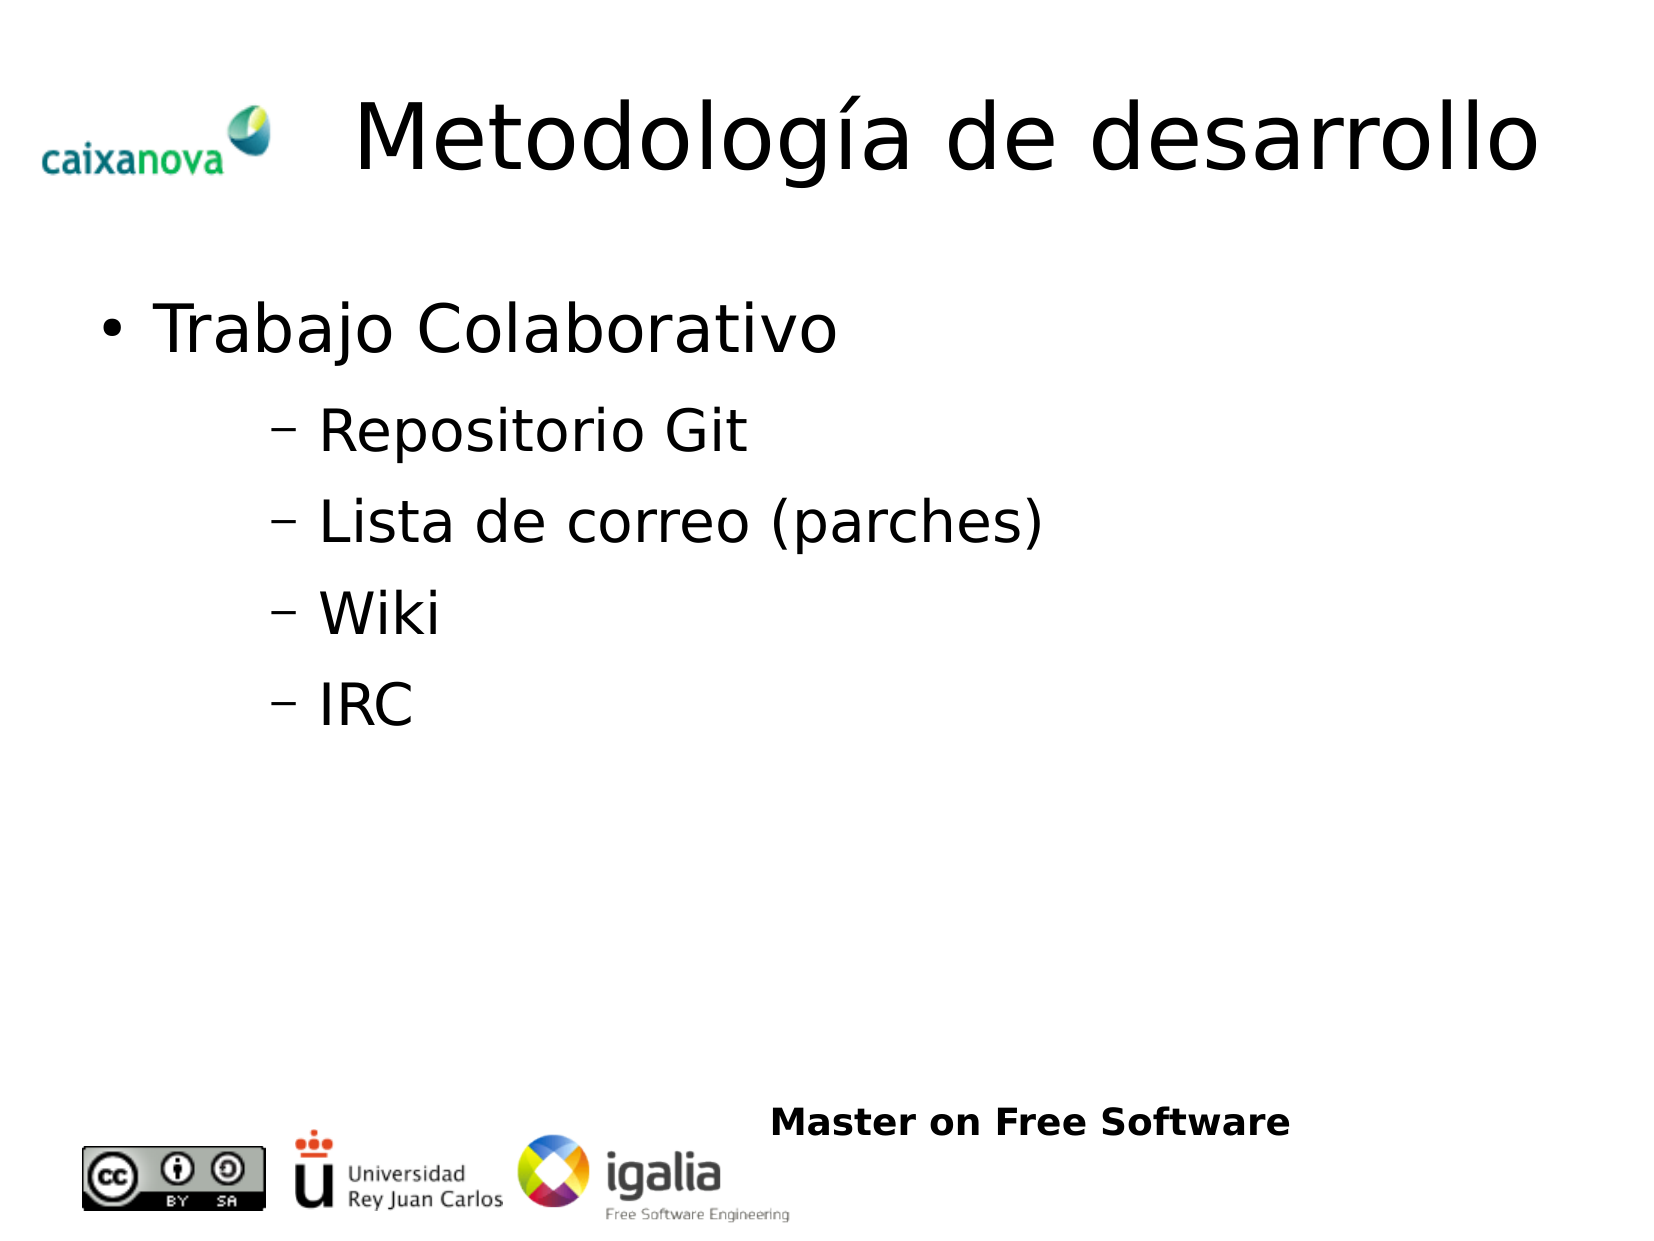

# Metodología de desarrollo
Trabajo Colaborativo
Repositorio Git
Lista de correo (parches)
Wiki
IRC